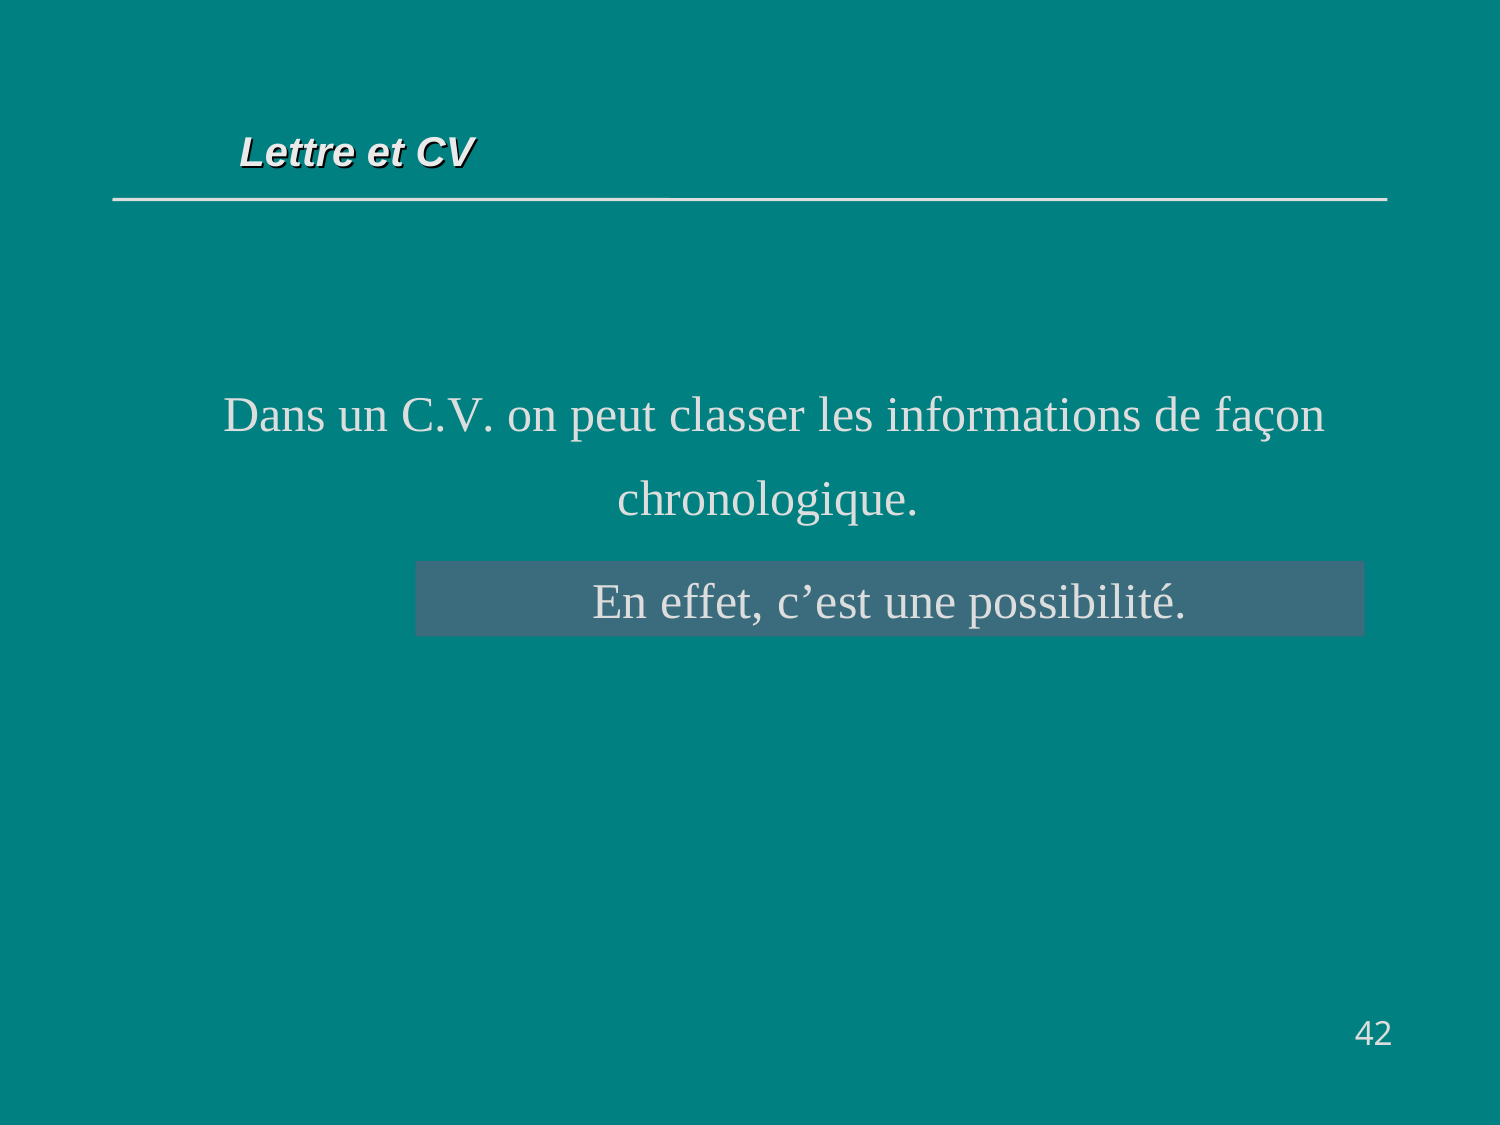

Lettre et CV
Dans un C.V. on peut classer les informations de façon chronologique.
V/F
En effet, c’est une possibilité.
42